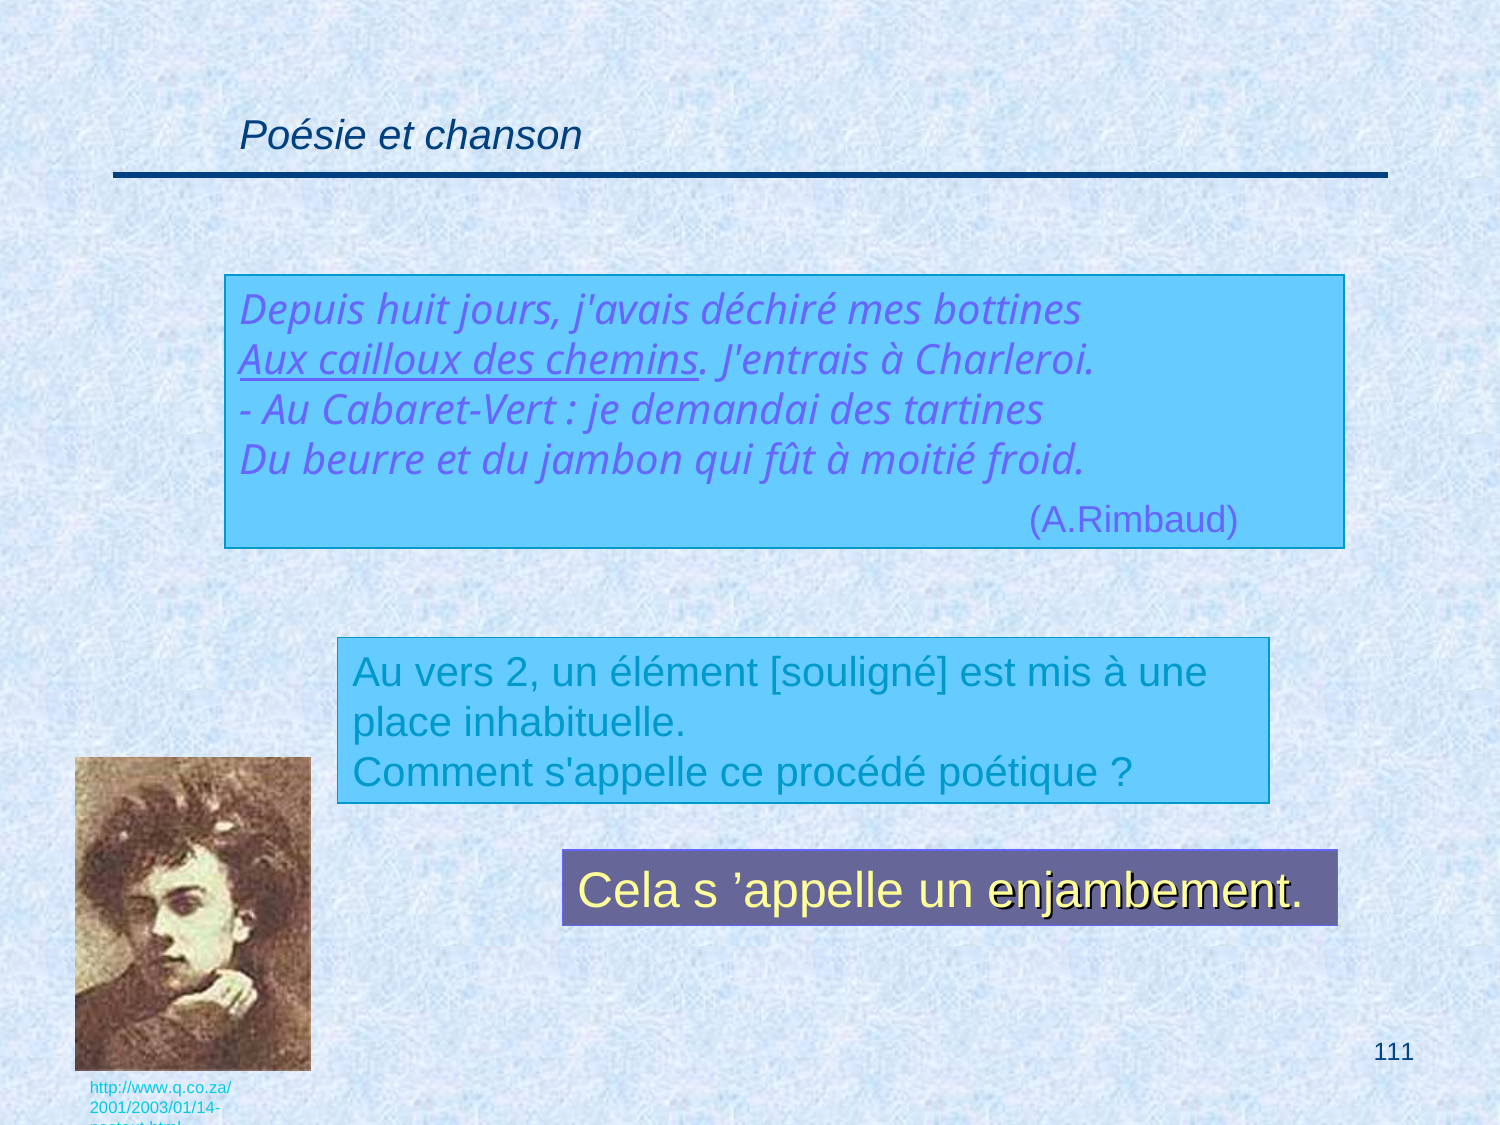

Poésie et chanson
Depuis huit jours, j'avais déchiré mes bottines
Aux cailloux des chemins. J'entrais à Charleroi.
- Au Cabaret-Vert : je demandai des tartines
Du beurre et du jambon qui fût à moitié froid.
(A.Rimbaud)
Au vers 2, un élément [souligné] est mis à une place inhabituelle.
Comment s'appelle ce procédé poétique ?
http://www.q.co.za/2001/2003/01/14-pastout.html
Cela s ’appelle un enjambement.
111